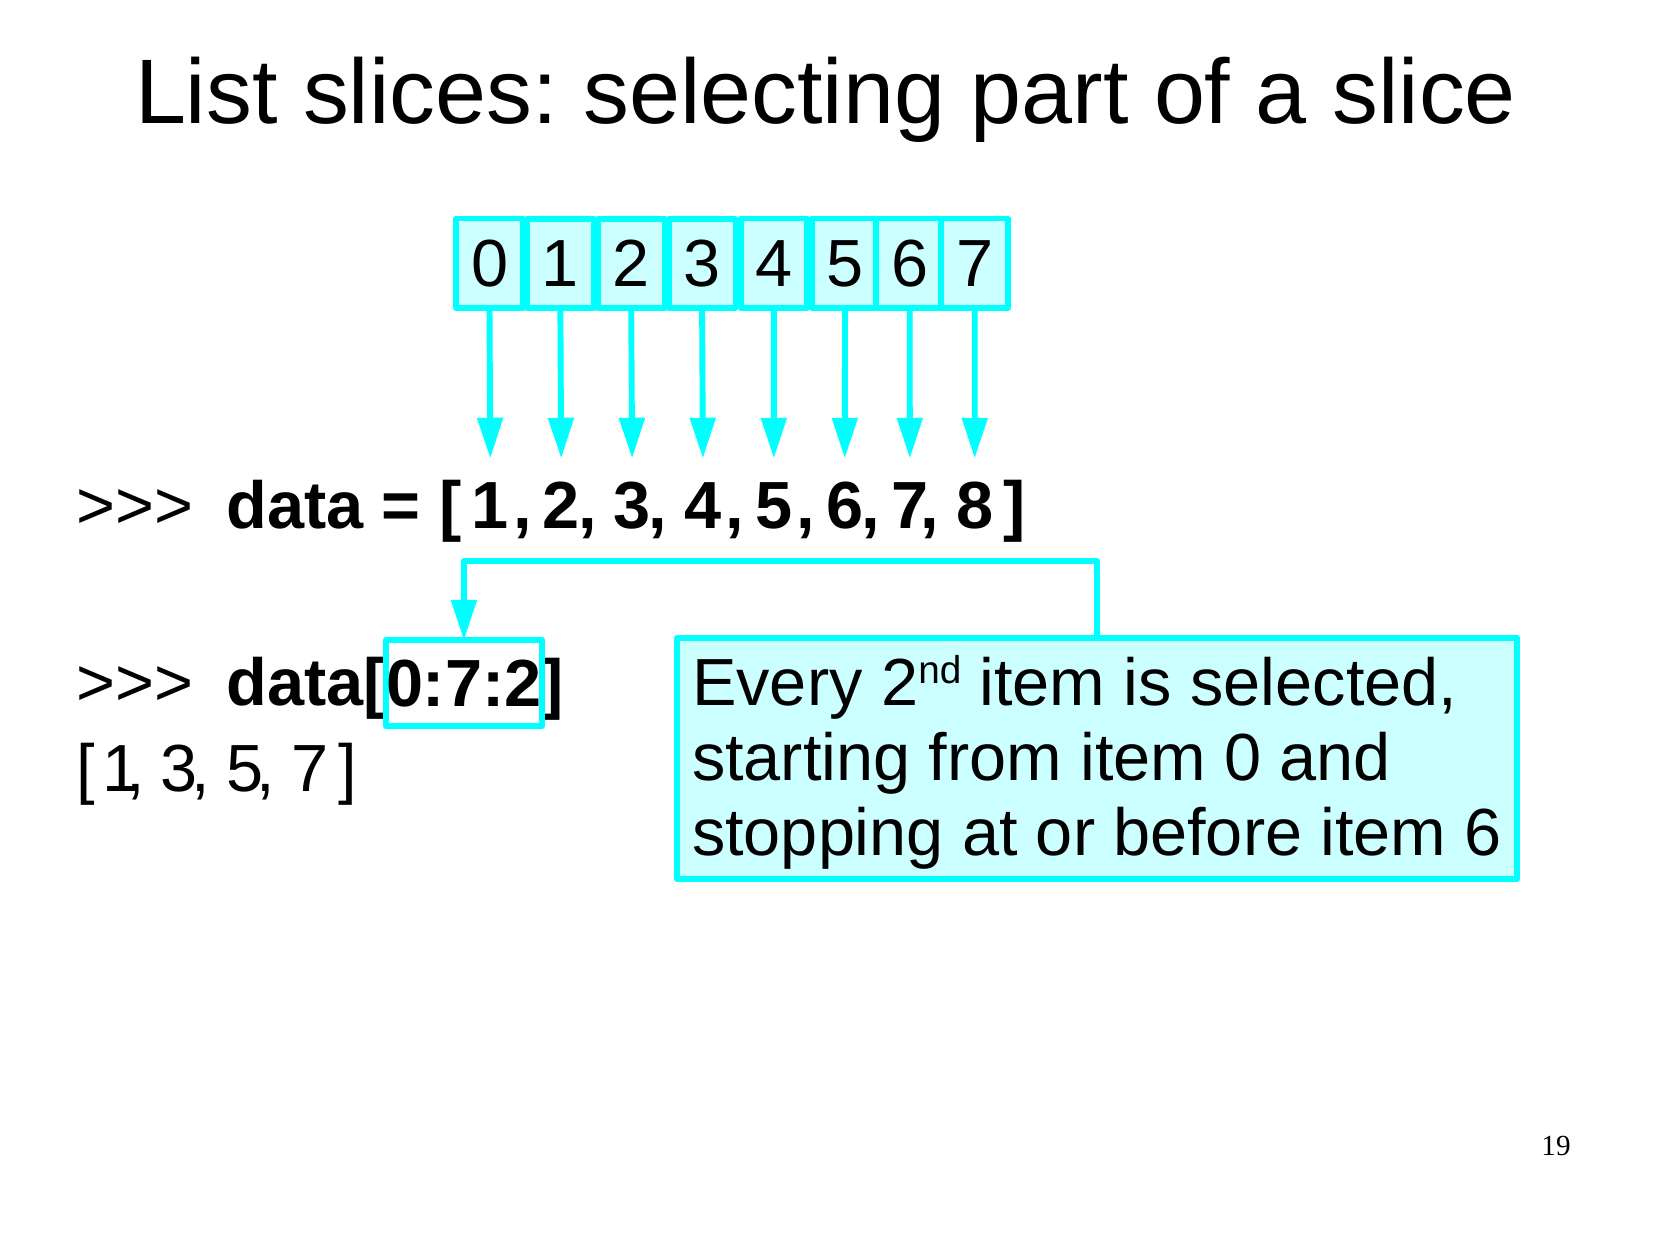

List slices: selecting part of a slice
0
4
5
6
7
1
2
3
data = [
1
,
2
,
3
,
4
,
5
,
6
,
7
,
8
]
>>>
>>>
Every 2nd item is selected,
starting from item 0 and
stopping at or before item 6
data[
]
0:7:2
[
1
,
,
5
,
7
]
3
19